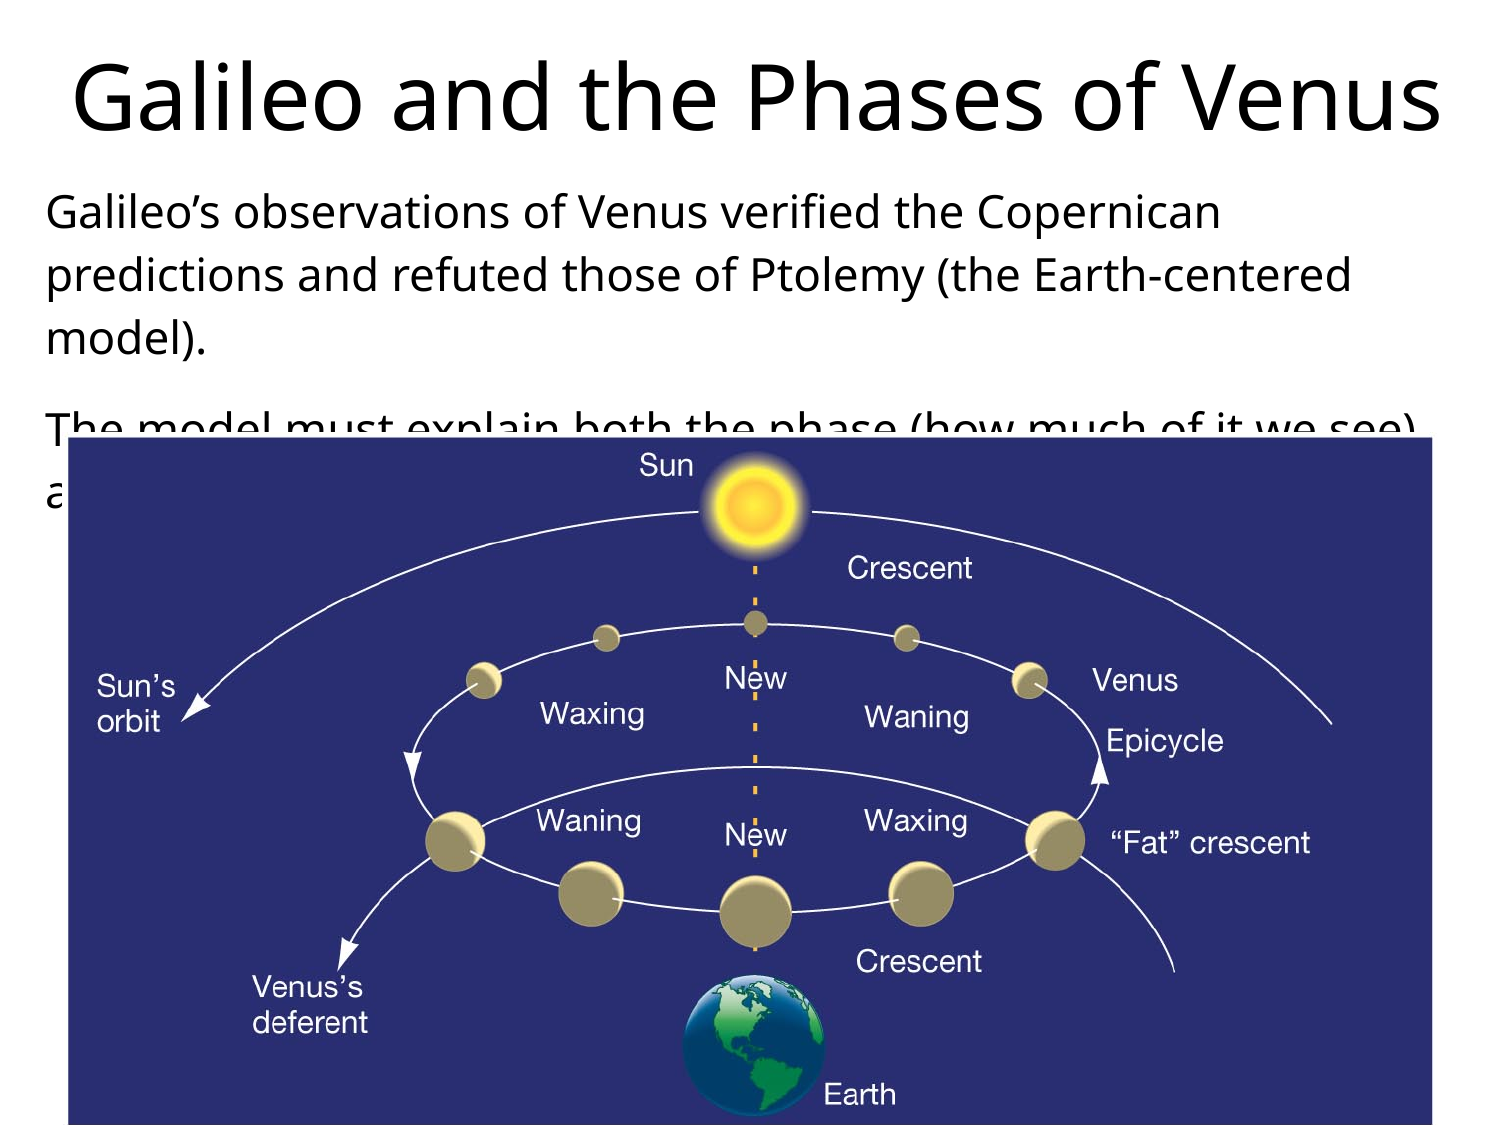

# Galileo and the Phases of Venus
Galileo’s observations of Venus verified the Copernican predictions and refuted those of Ptolemy (the Earth-centered model).
The model must explain both the phase (how much of it we see) and the apparent size of Venus.